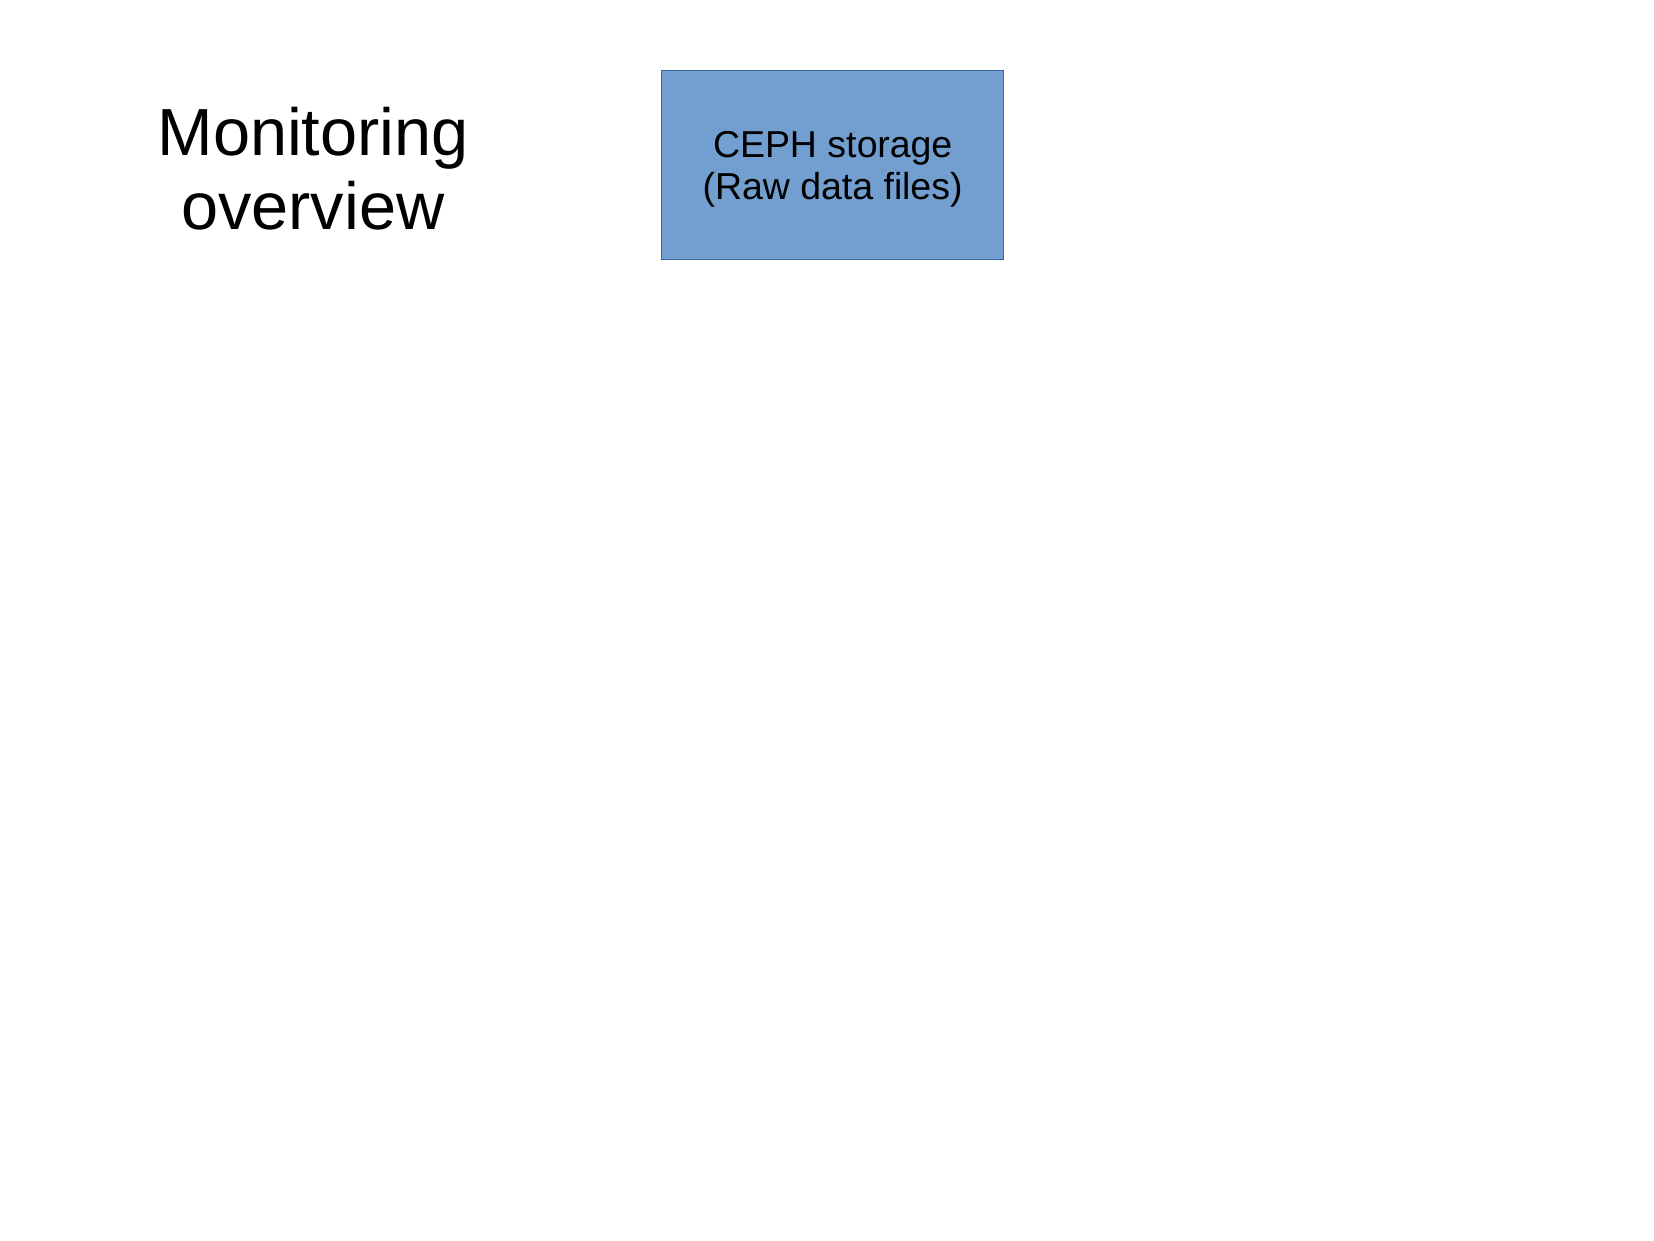

CEPH storage
(Raw data files)
Monitoring
overview